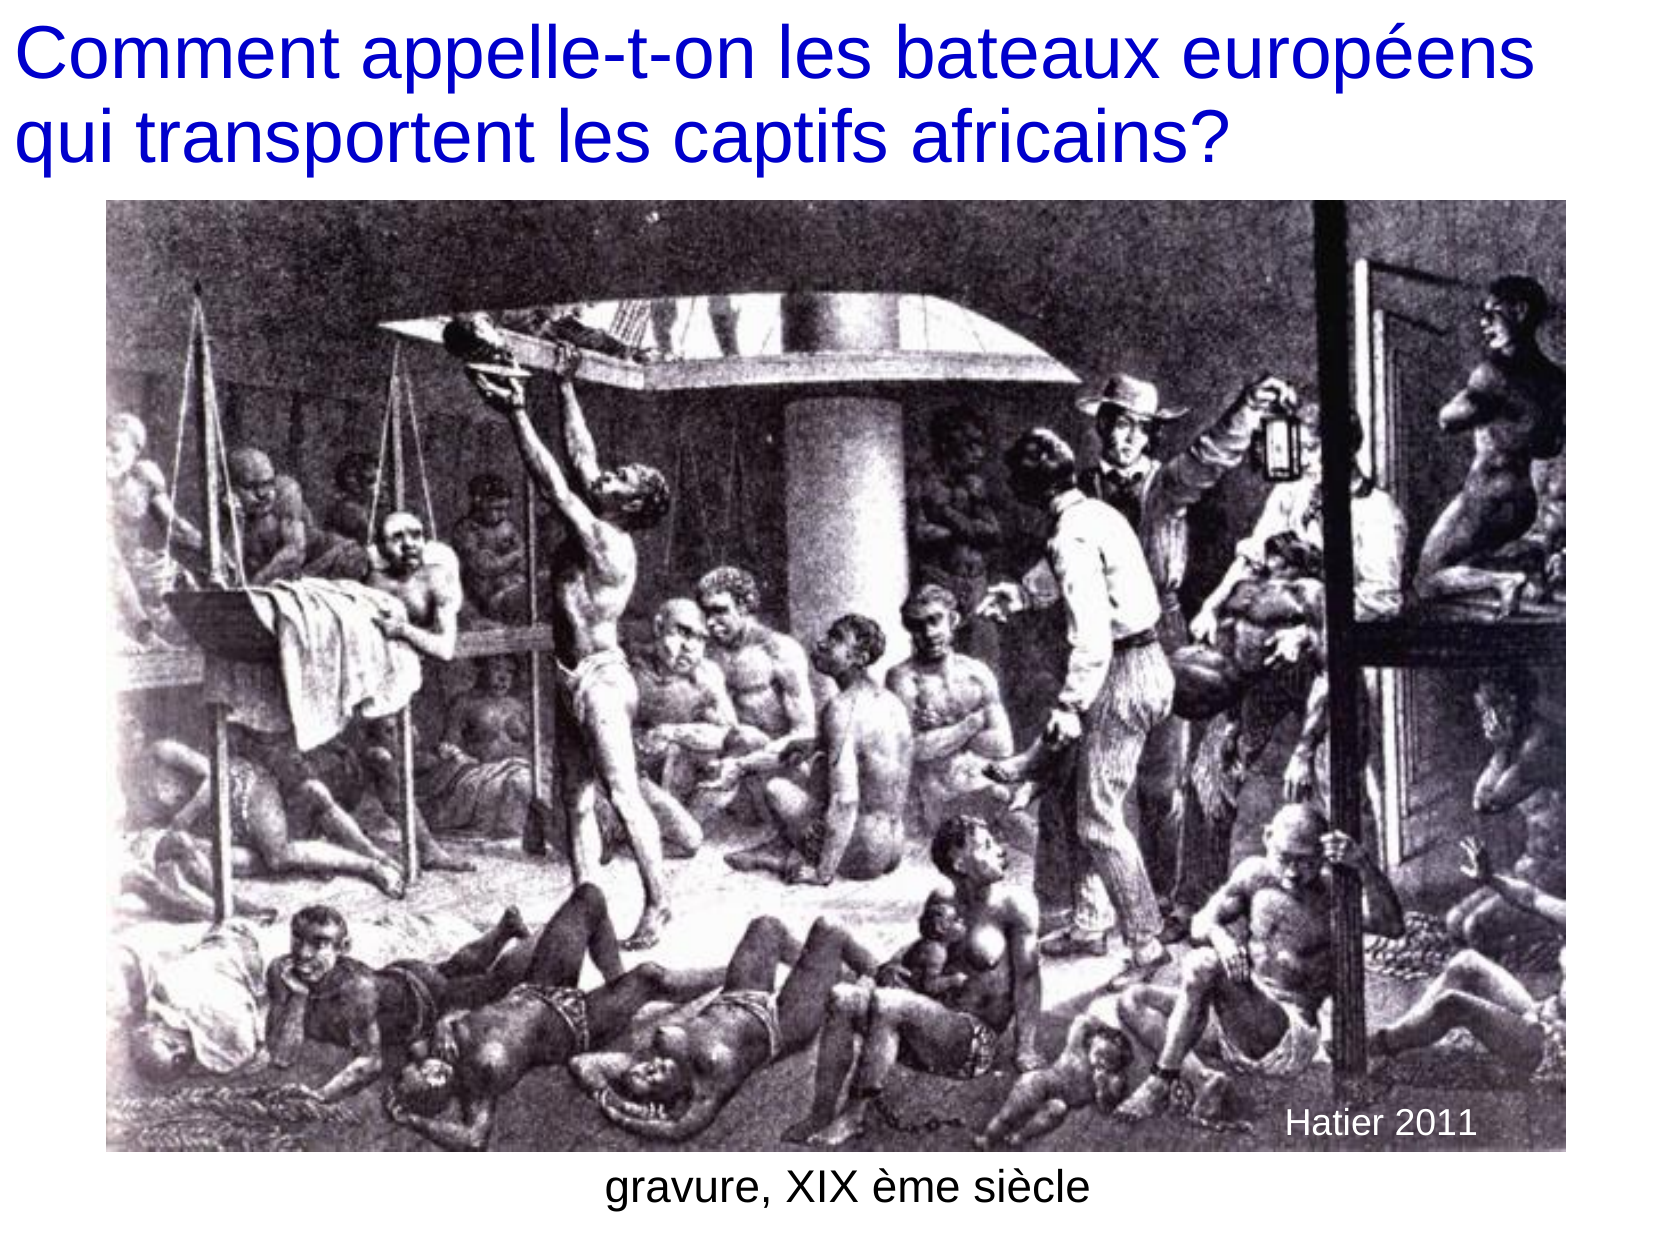

Comment appelle-t-on les bateaux européens qui transportent les captifs africains?
Hatier 2011
 gravure, XIX ème siècle